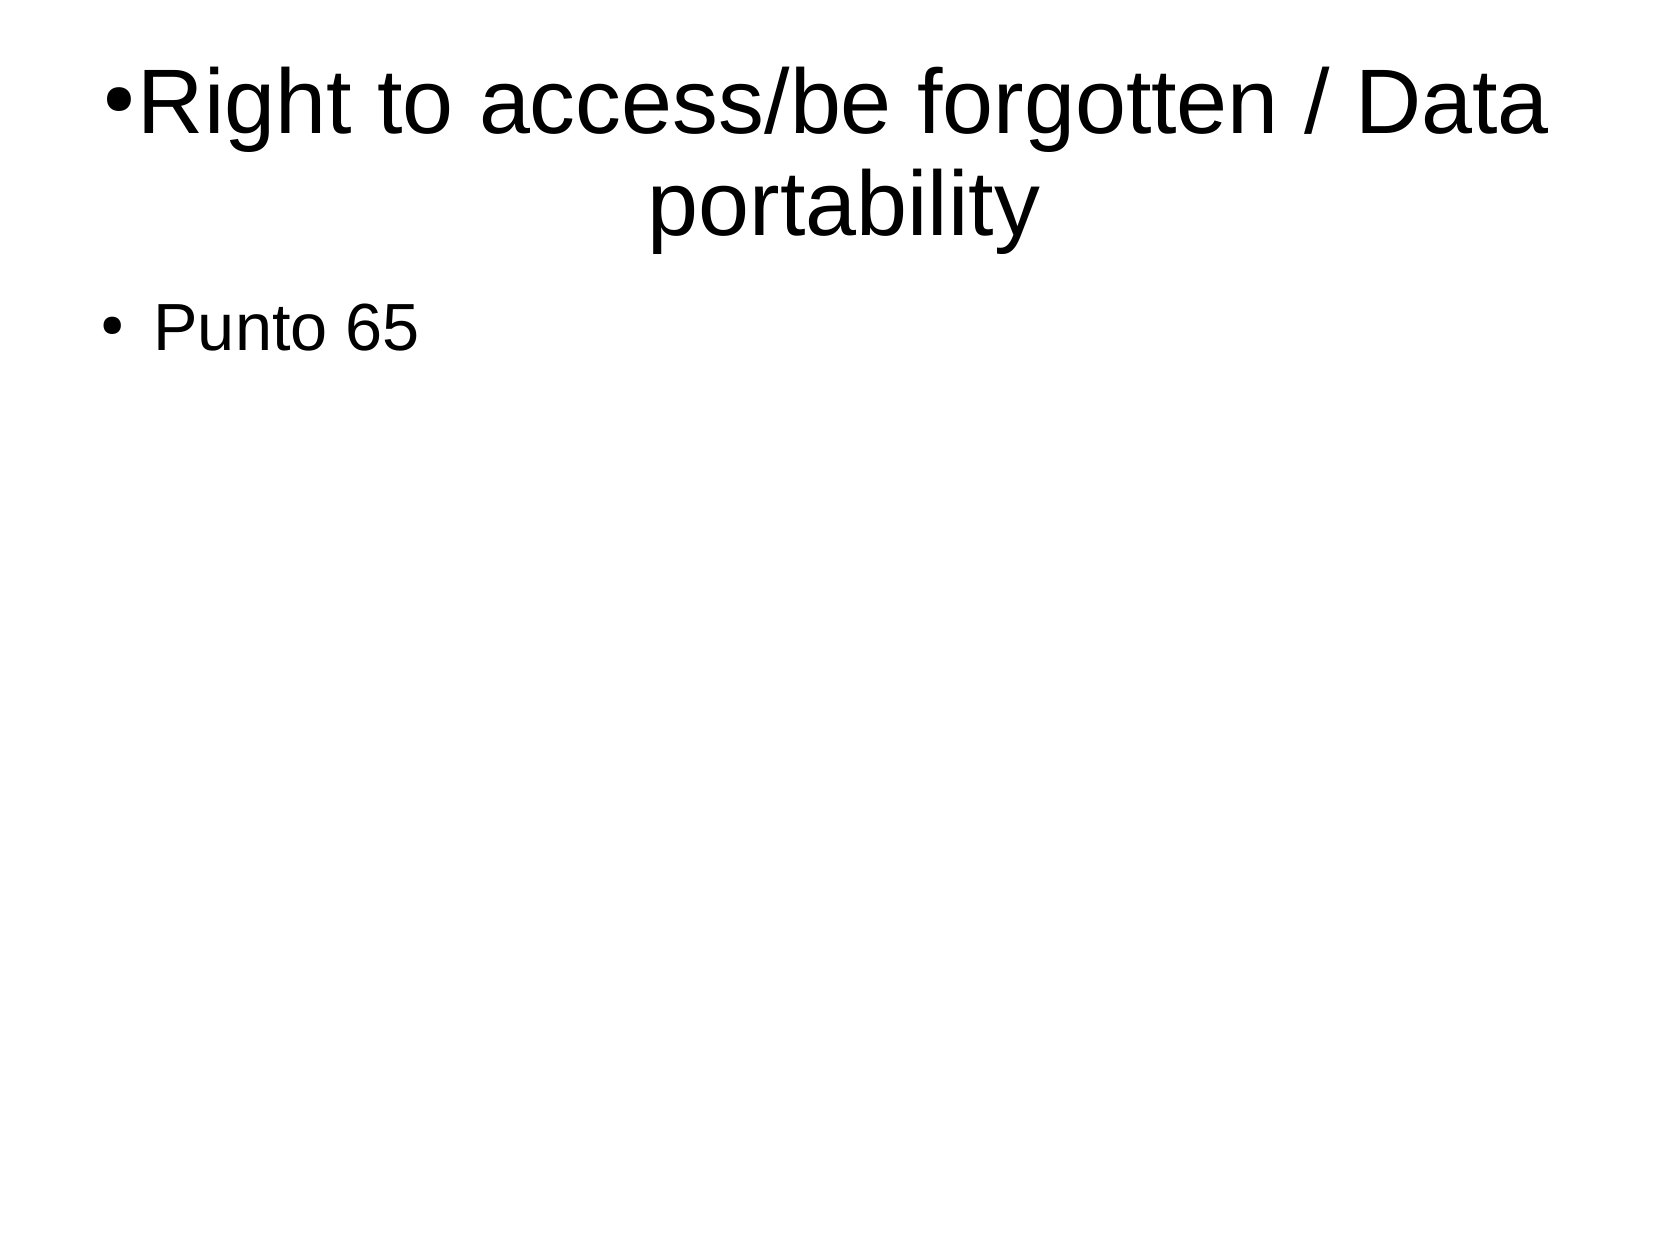

# Right to access/be forgotten / Data portability
Punto 65